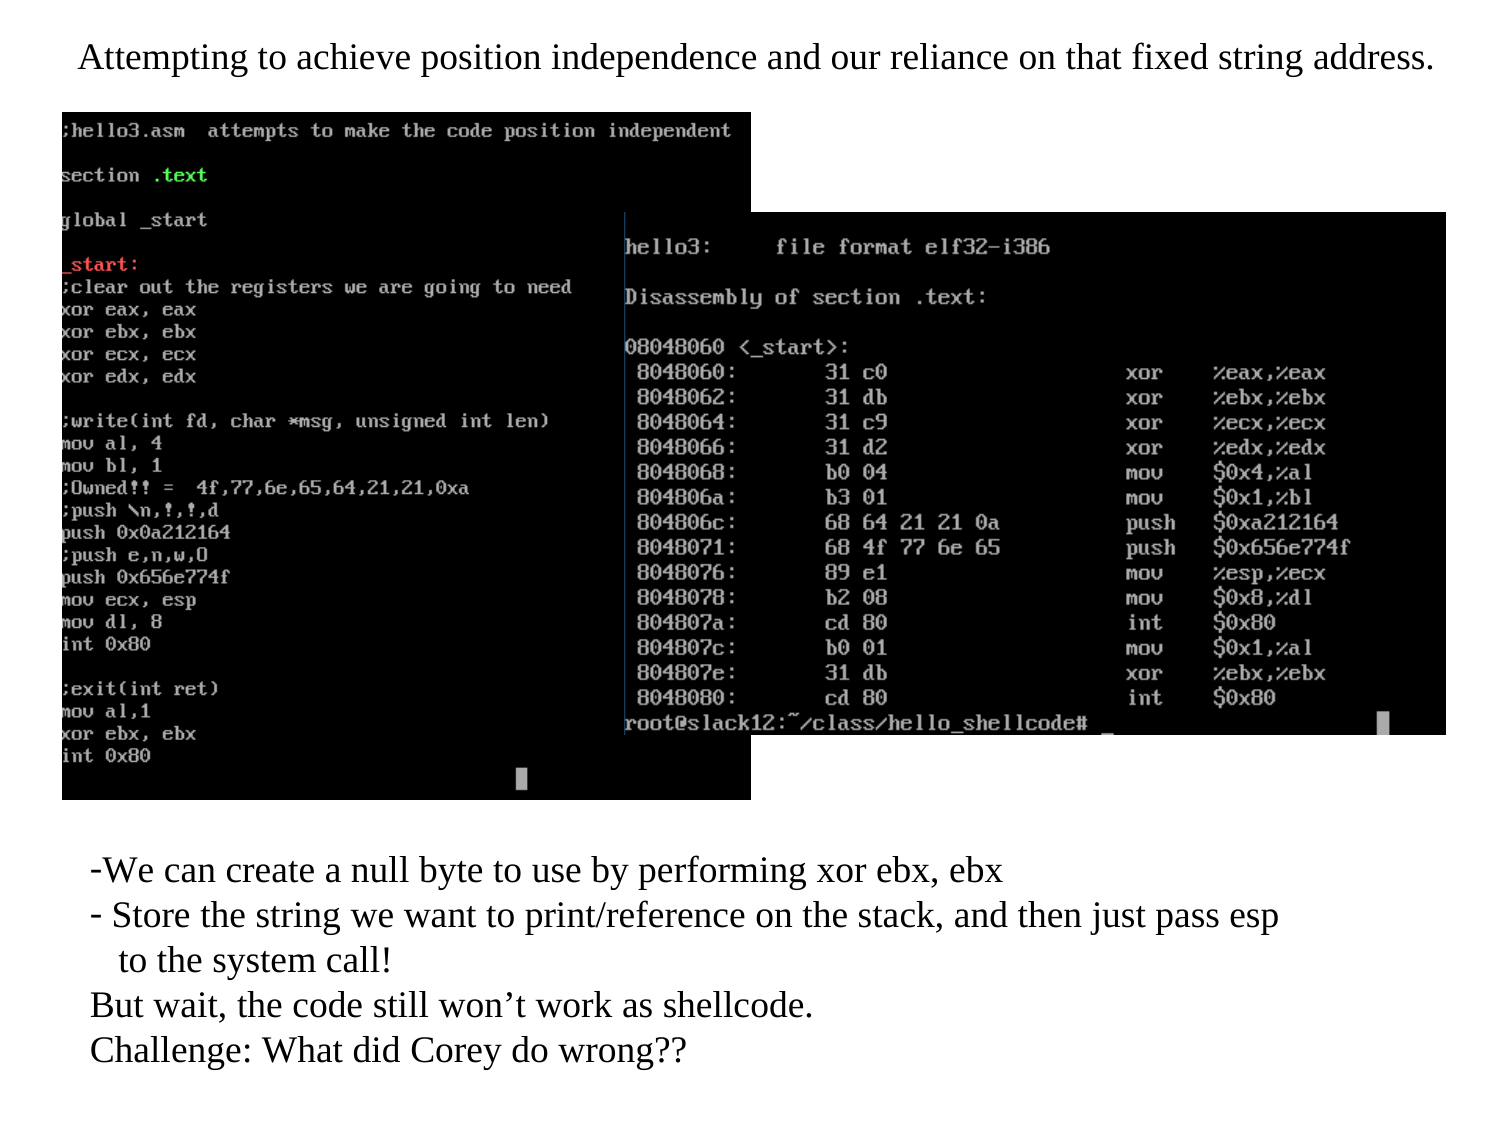

Attempting to achieve position independence and our reliance on that fixed string address.
We can create a null byte to use by performing xor ebx, ebx
 Store the string we want to print/reference on the stack, and then just pass esp
 to the system call!
But wait, the code still won’t work as shellcode.
Challenge: What did Corey do wrong??